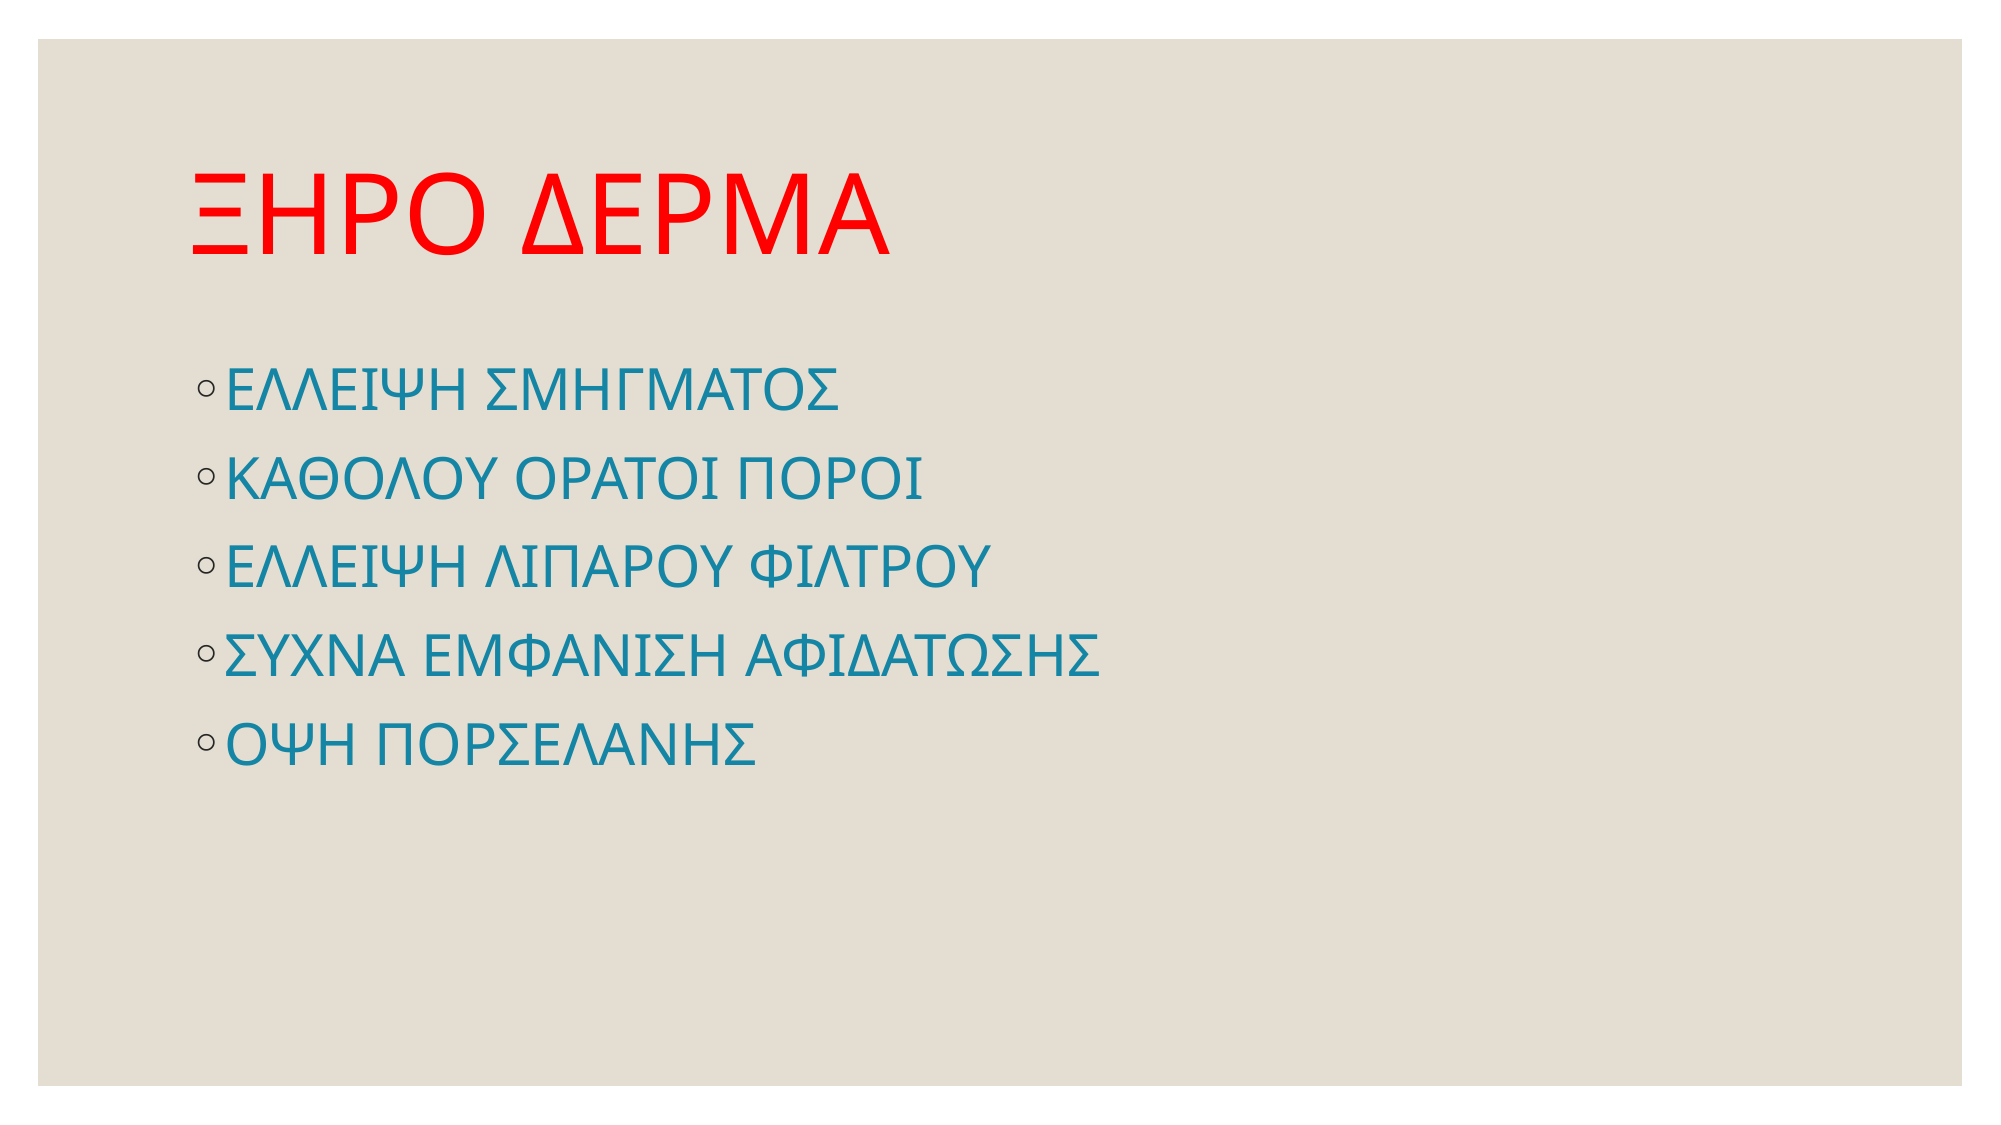

# ΞΗΡΟ ΔΕΡΜΑ
ΕΛΛΕΙΨΗ ΣΜΗΓΜΑΤΟΣ
ΚΑΘΟΛΟΥ ΟΡΑΤΟΙ ΠΟΡΟΙ
ΕΛΛΕΙΨΗ ΛΙΠΑΡΟΥ ΦΙΛΤΡΟΥ
ΣΥΧΝΑ ΕΜΦΑΝΙΣΗ ΑΦΙΔΑΤΩΣΗΣ
ΟΨΗ ΠΟΡΣΕΛΑΝΗΣ